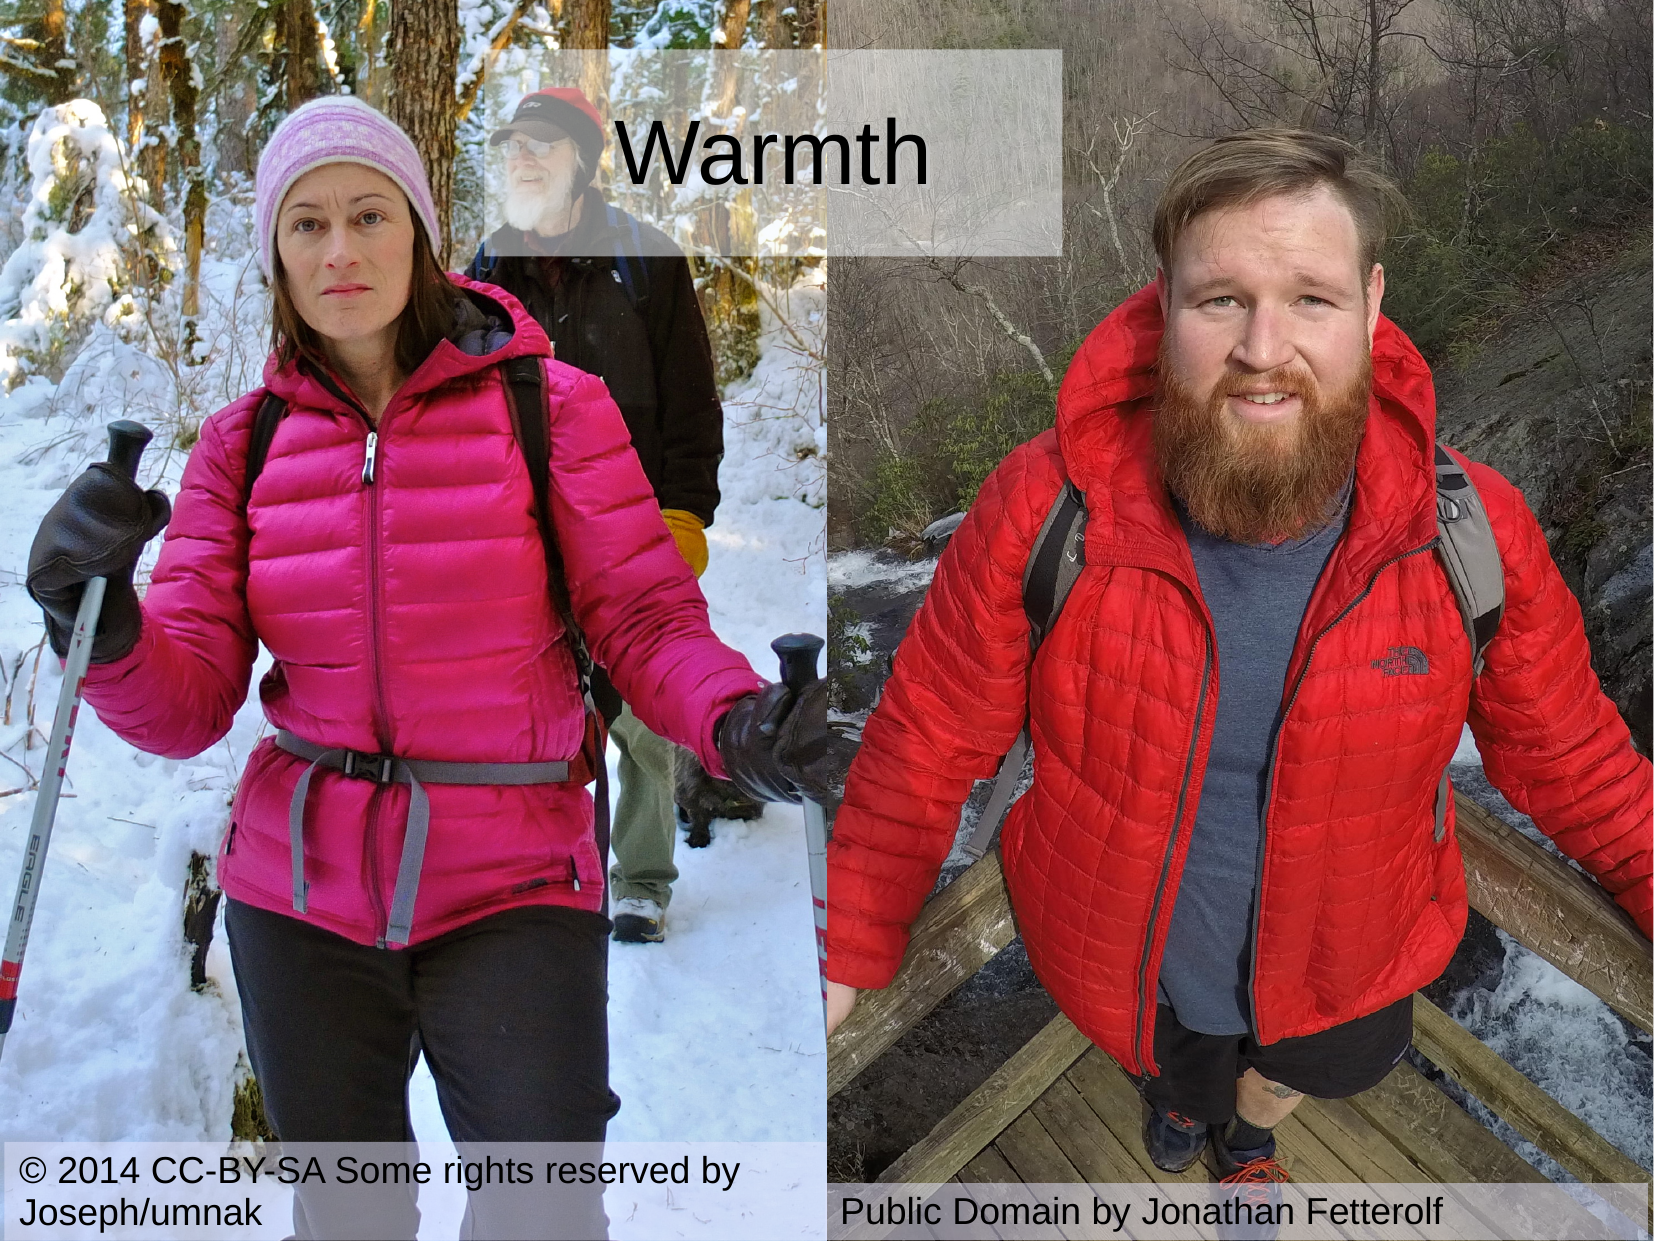

# Warmth
© 2014 CC-BY-SA Some rights reserved by
Joseph/umnak
Public Domain by Jonathan Fetterolf